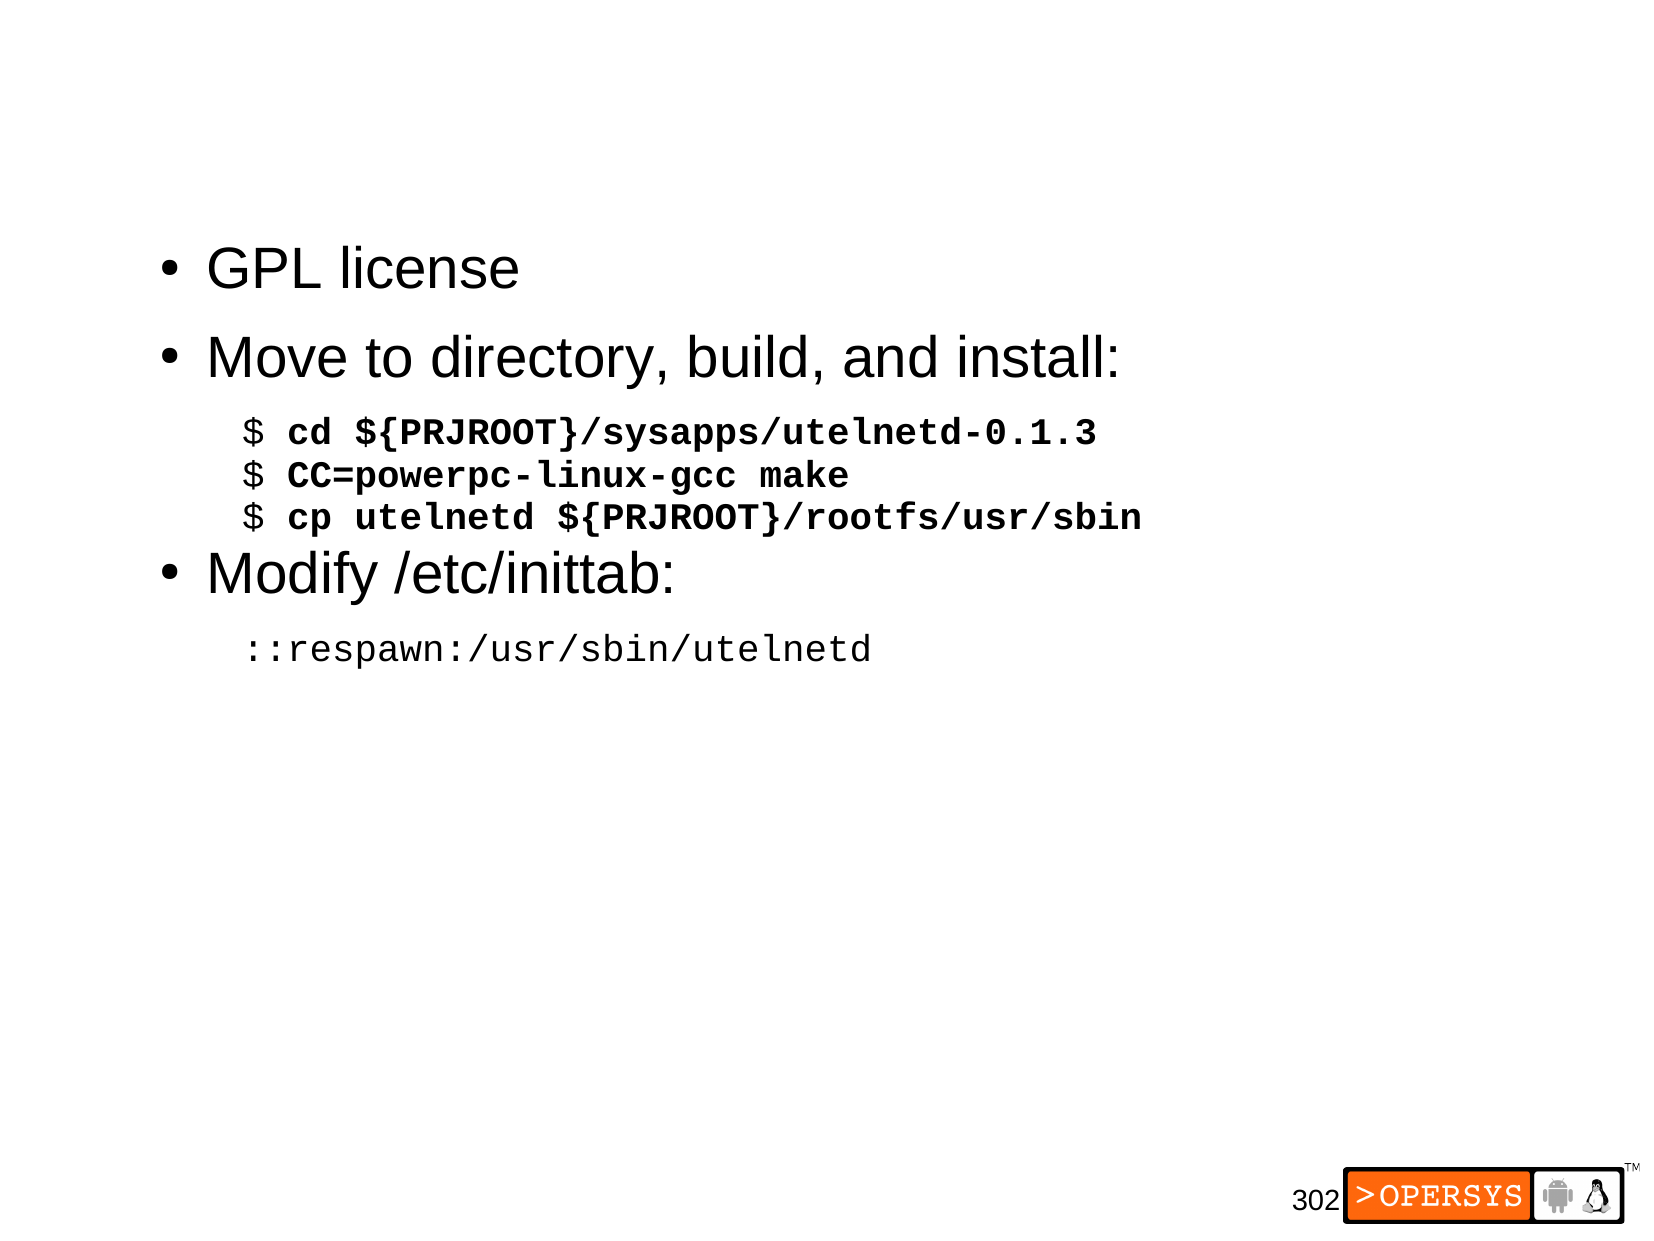

# GPL license
Move to directory, build, and install:
$ cd ${PRJROOT}/sysapps/utelnetd-0.1.3
$ CC=powerpc-linux-gcc make
$ cp utelnetd ${PRJROOT}/rootfs/usr/sbin
Modify /etc/inittab:
::respawn:/usr/sbin/utelnetd